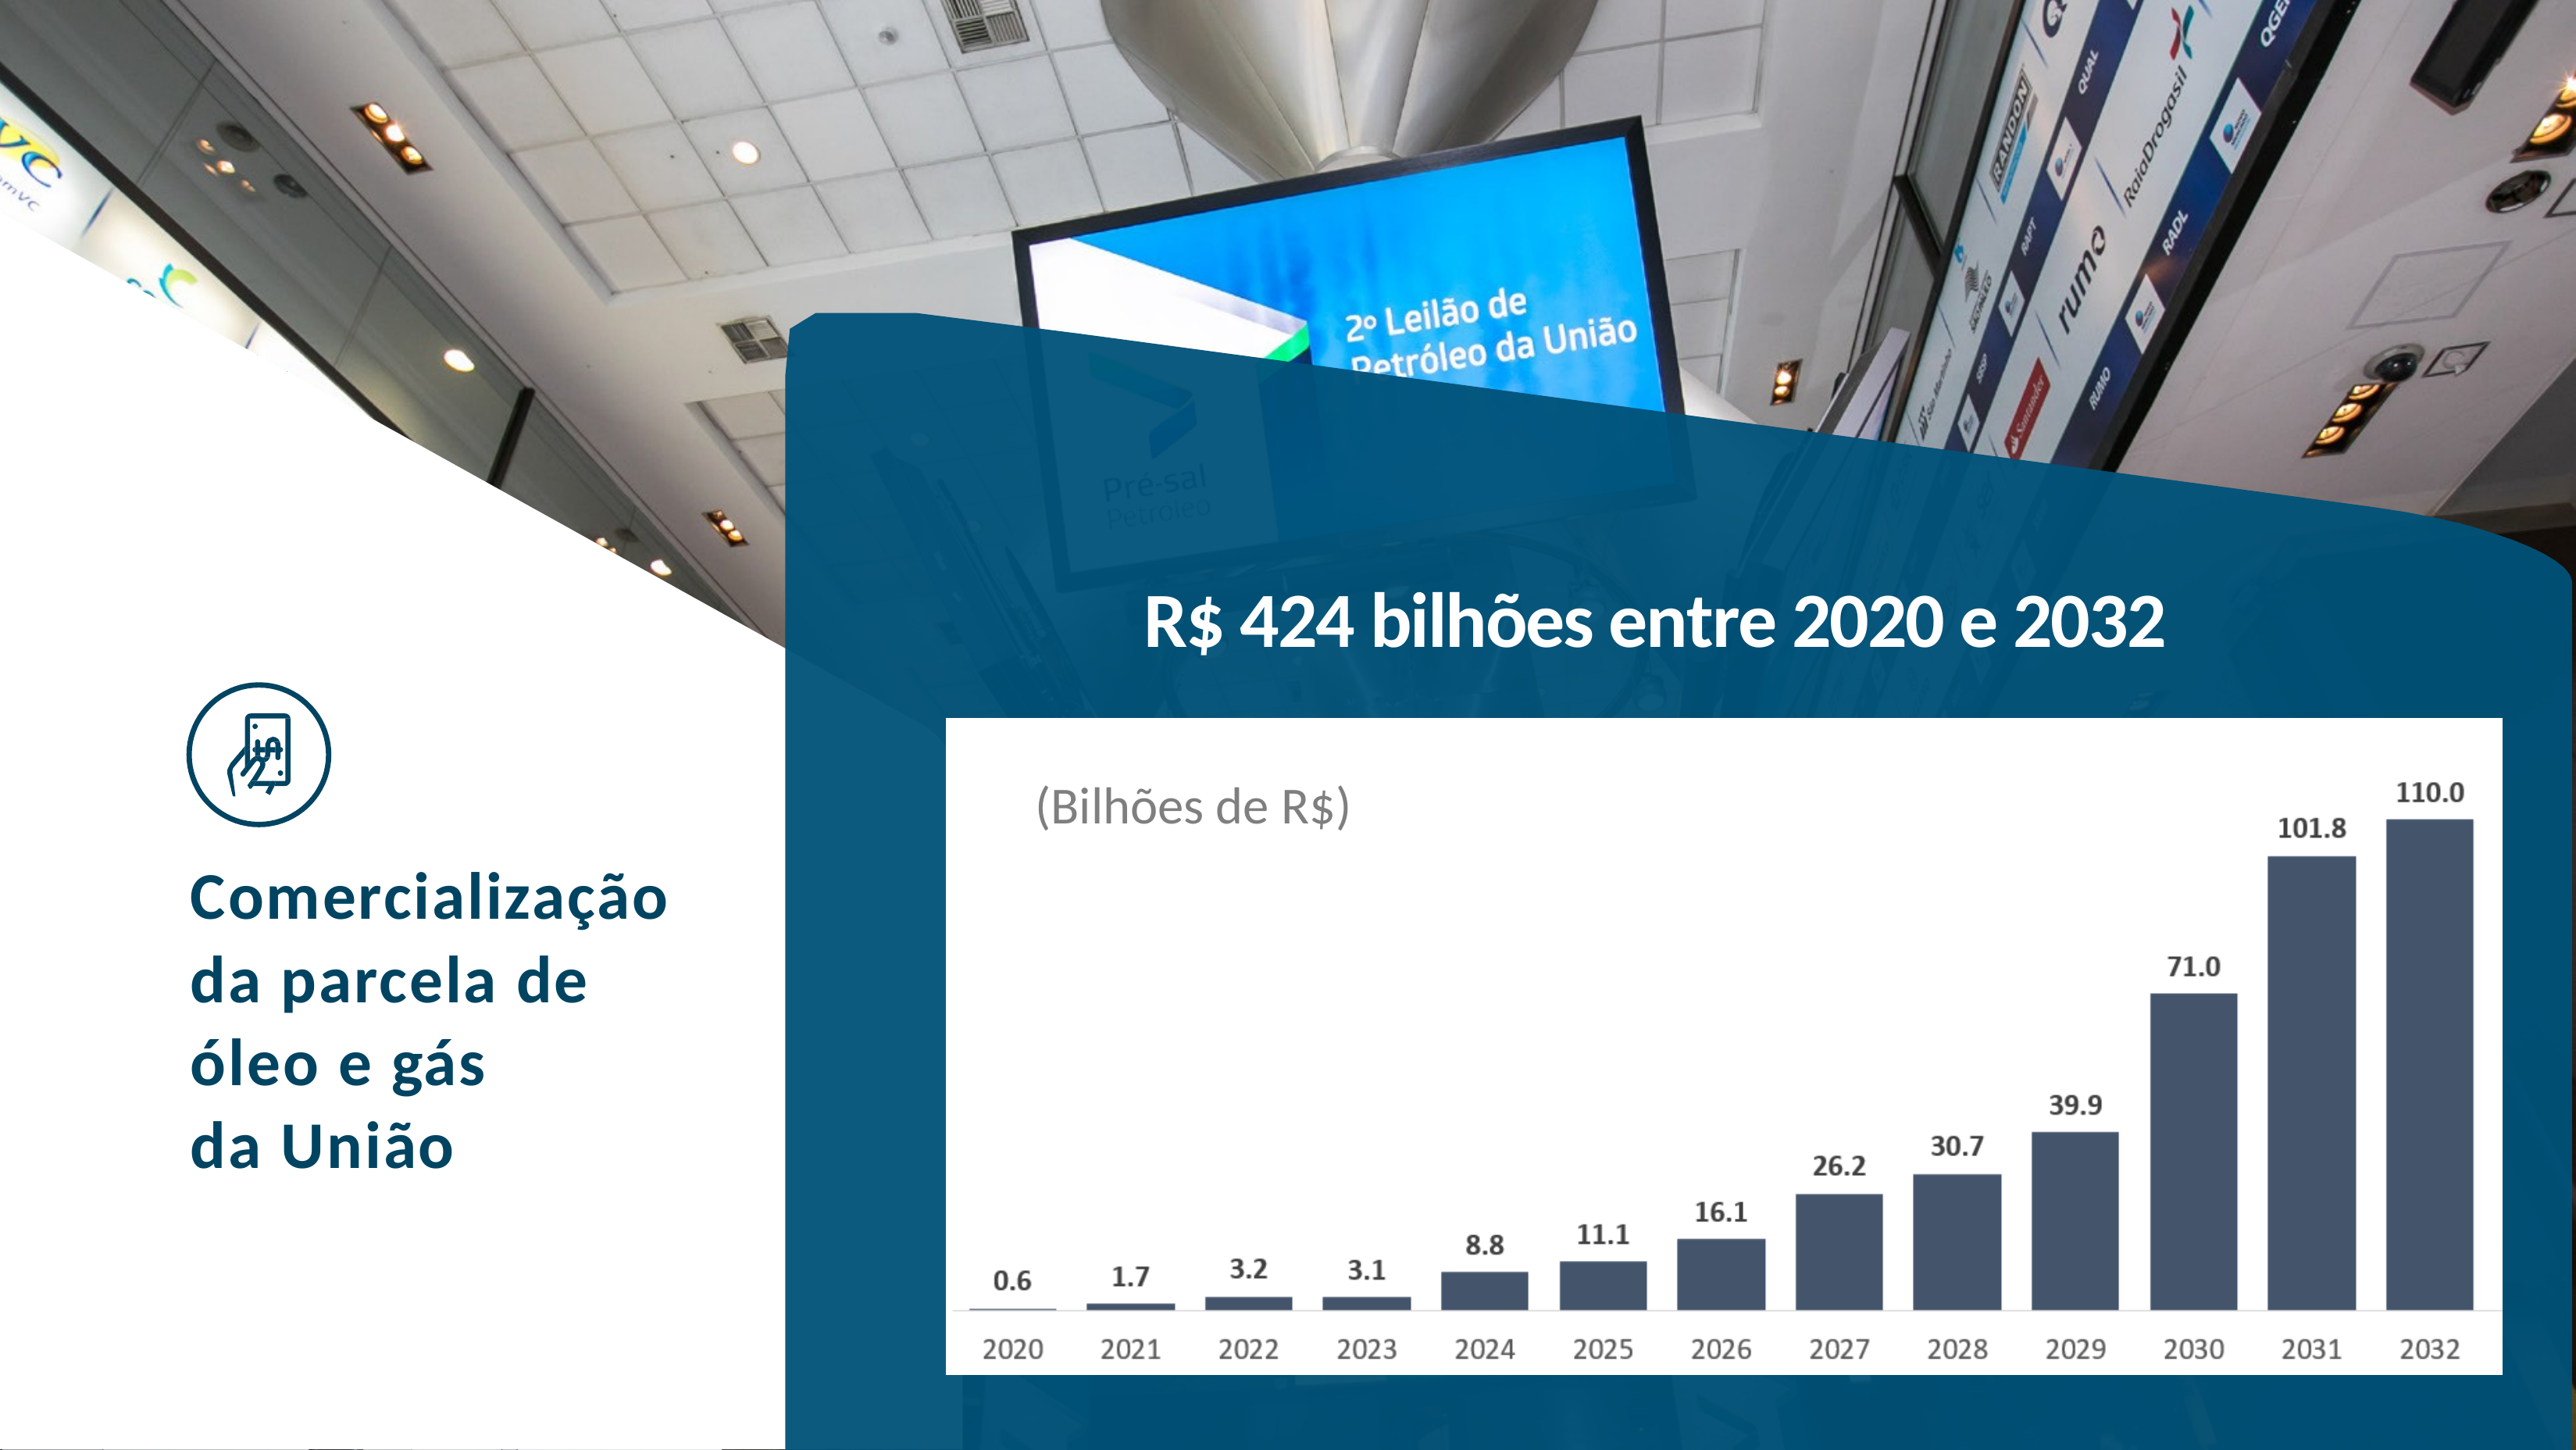

R$ 424 bilhões entre 2020 e 2032
(Bilhões de R$)
Comercialização
da parcela de
óleo e gás
da União